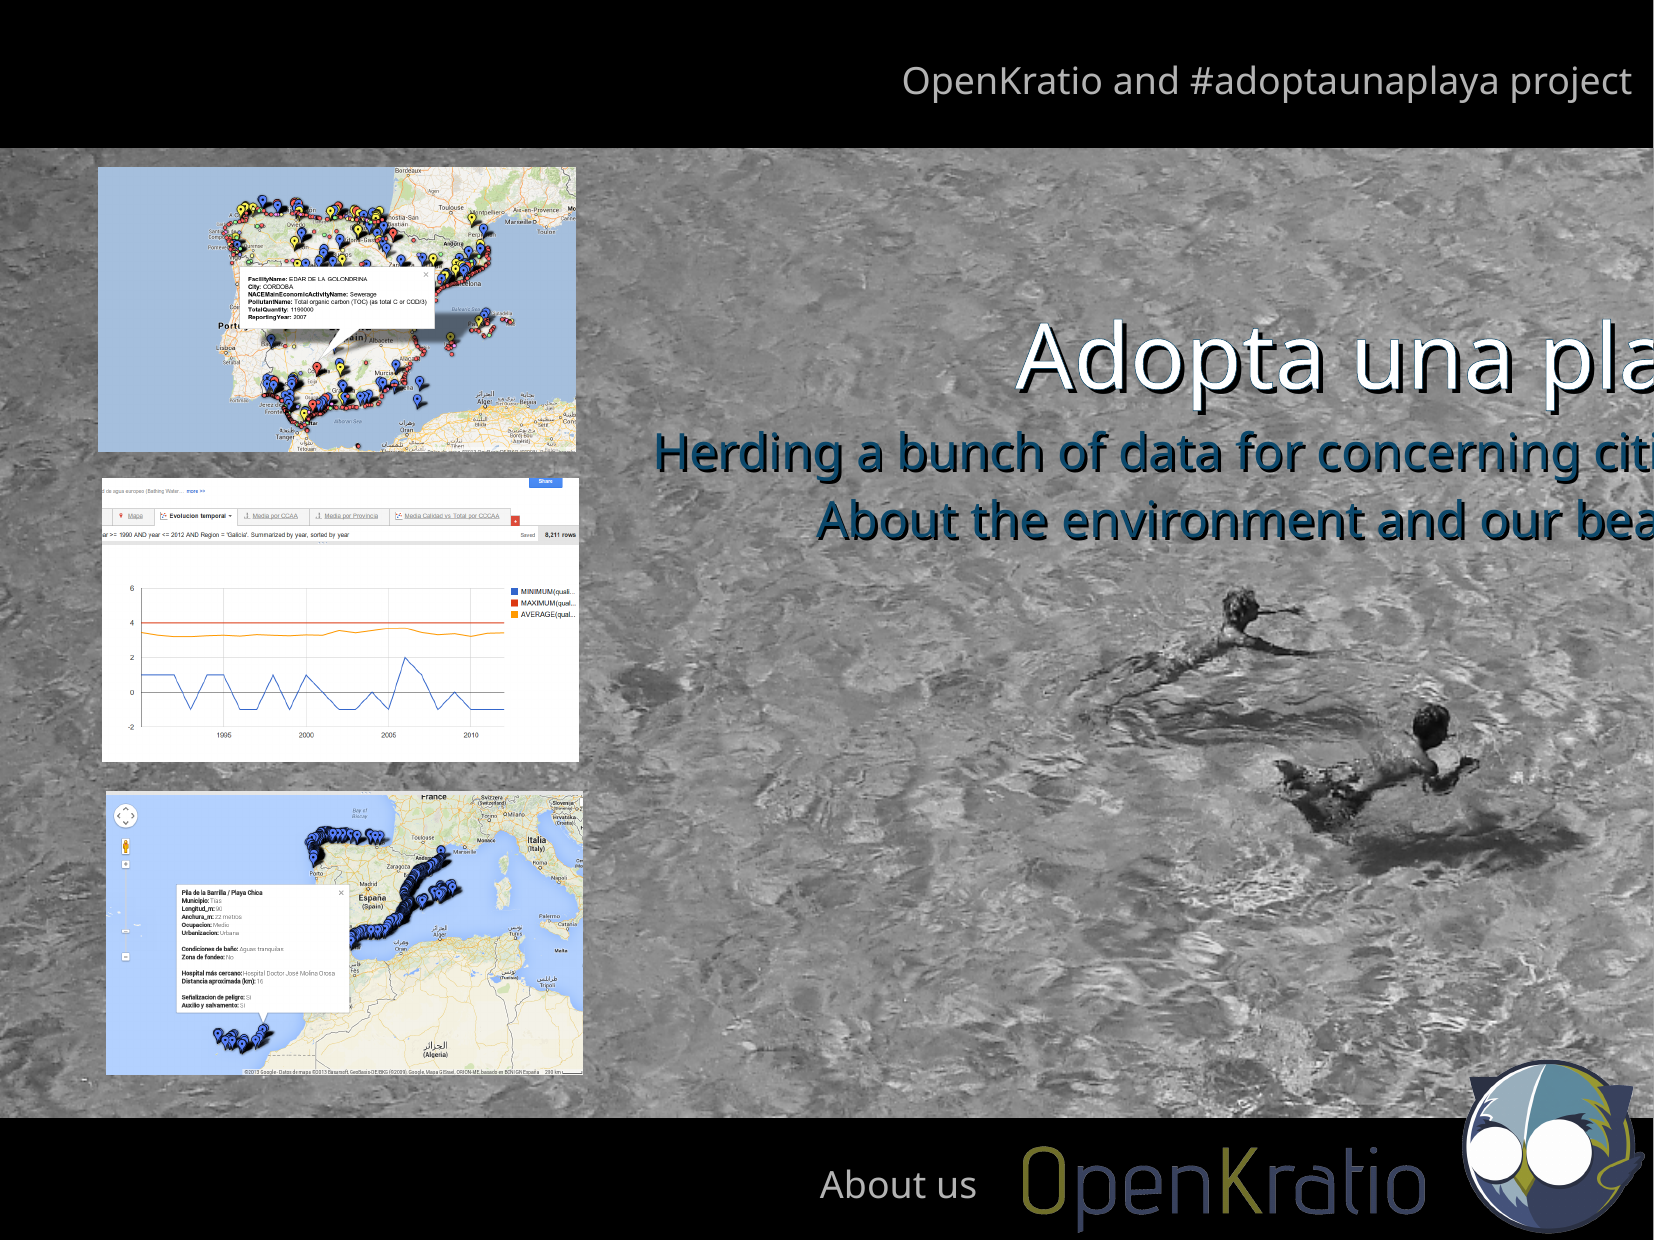

OpenKratio and #adoptaunaplaya project
Adopta una playa
Herding a bunch of data for concerning citizens
About the environment and our beaches
About us